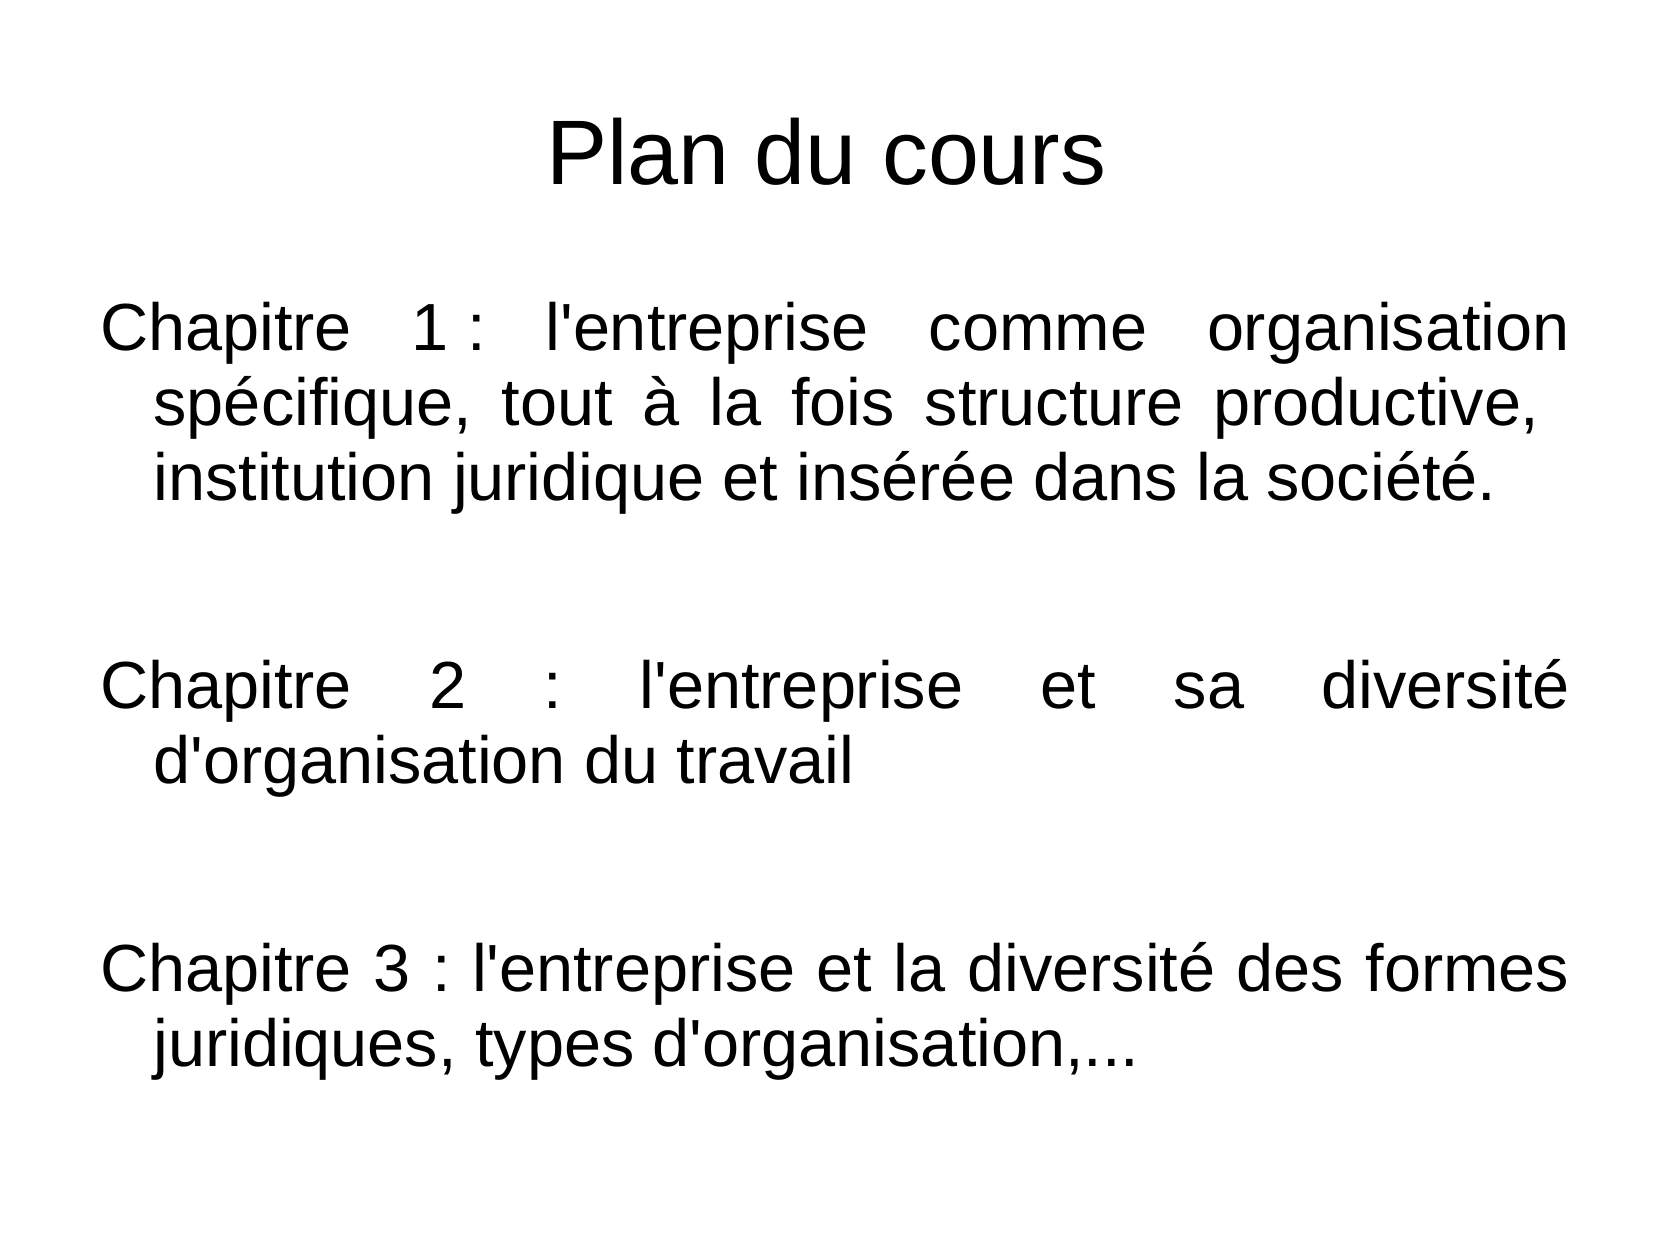

# Plan du cours
Chapitre 1 : l'entreprise comme organisation spécifique, tout à la fois structure productive, institution juridique et insérée dans la société.
Chapitre 2 : l'entreprise et sa diversité d'organisation du travail
Chapitre 3 : l'entreprise et la diversité des formes juridiques, types d'organisation,...